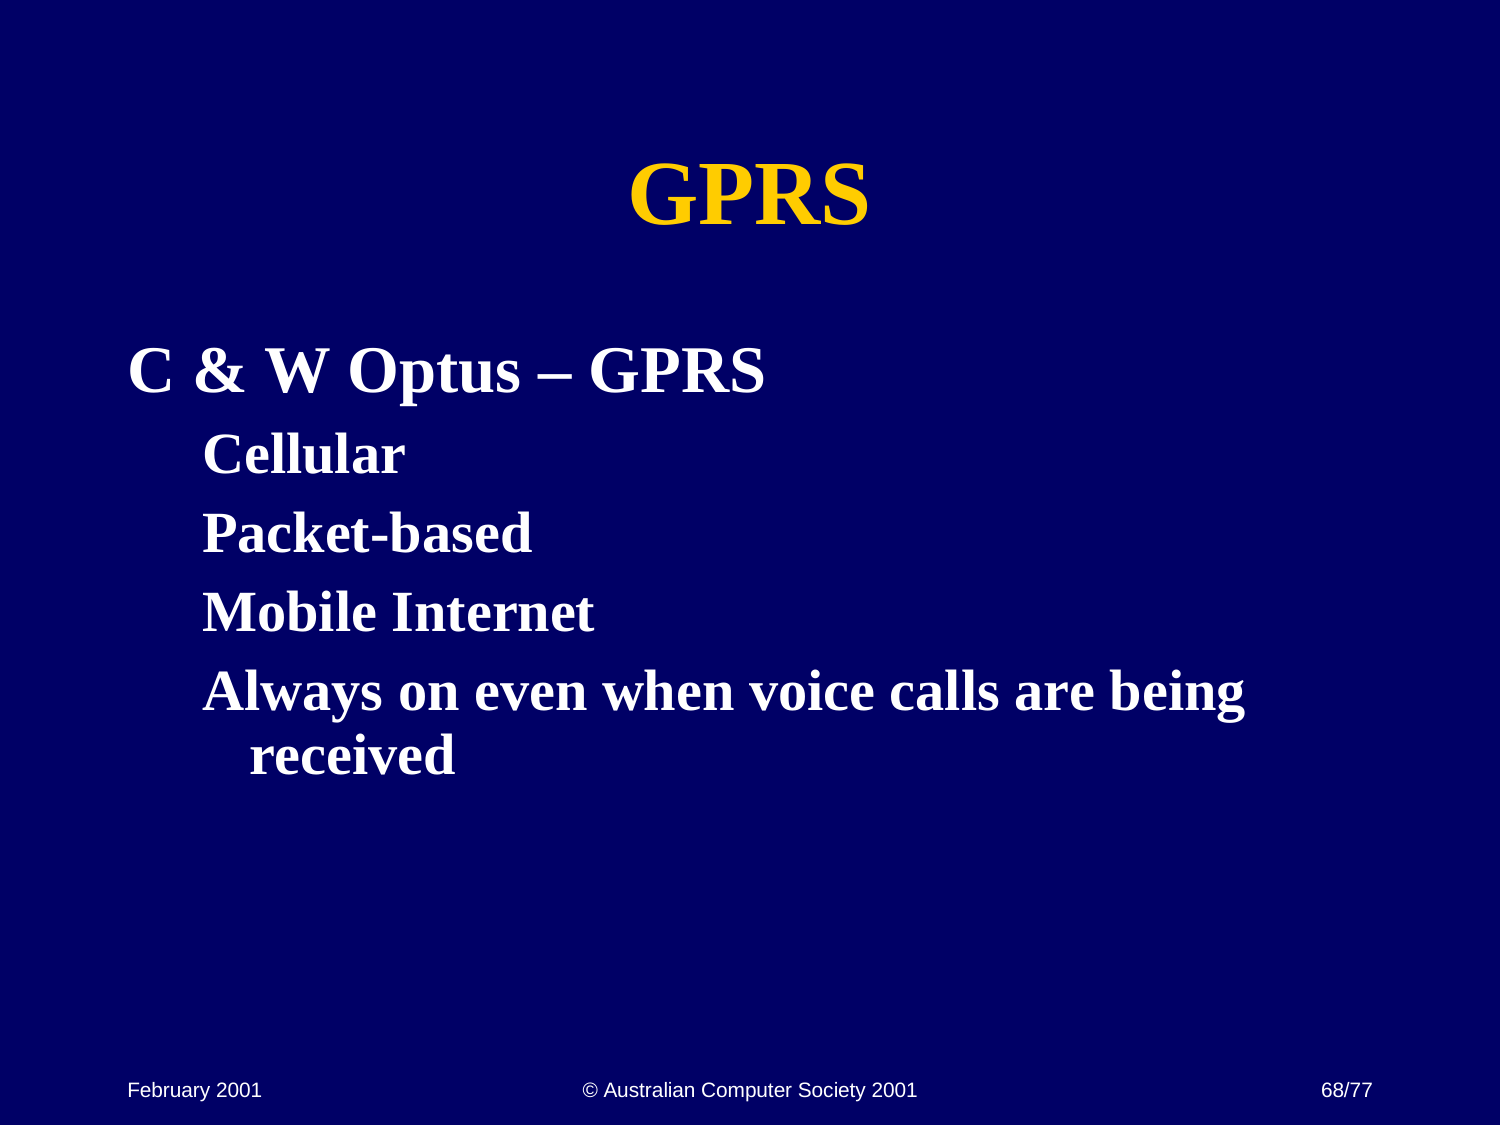

# GPRS
C & W Optus – GPRS
Cellular
Packet-based
Mobile Internet
Always on even when voice calls are being received
February 2001
© Australian Computer Society 2001
68